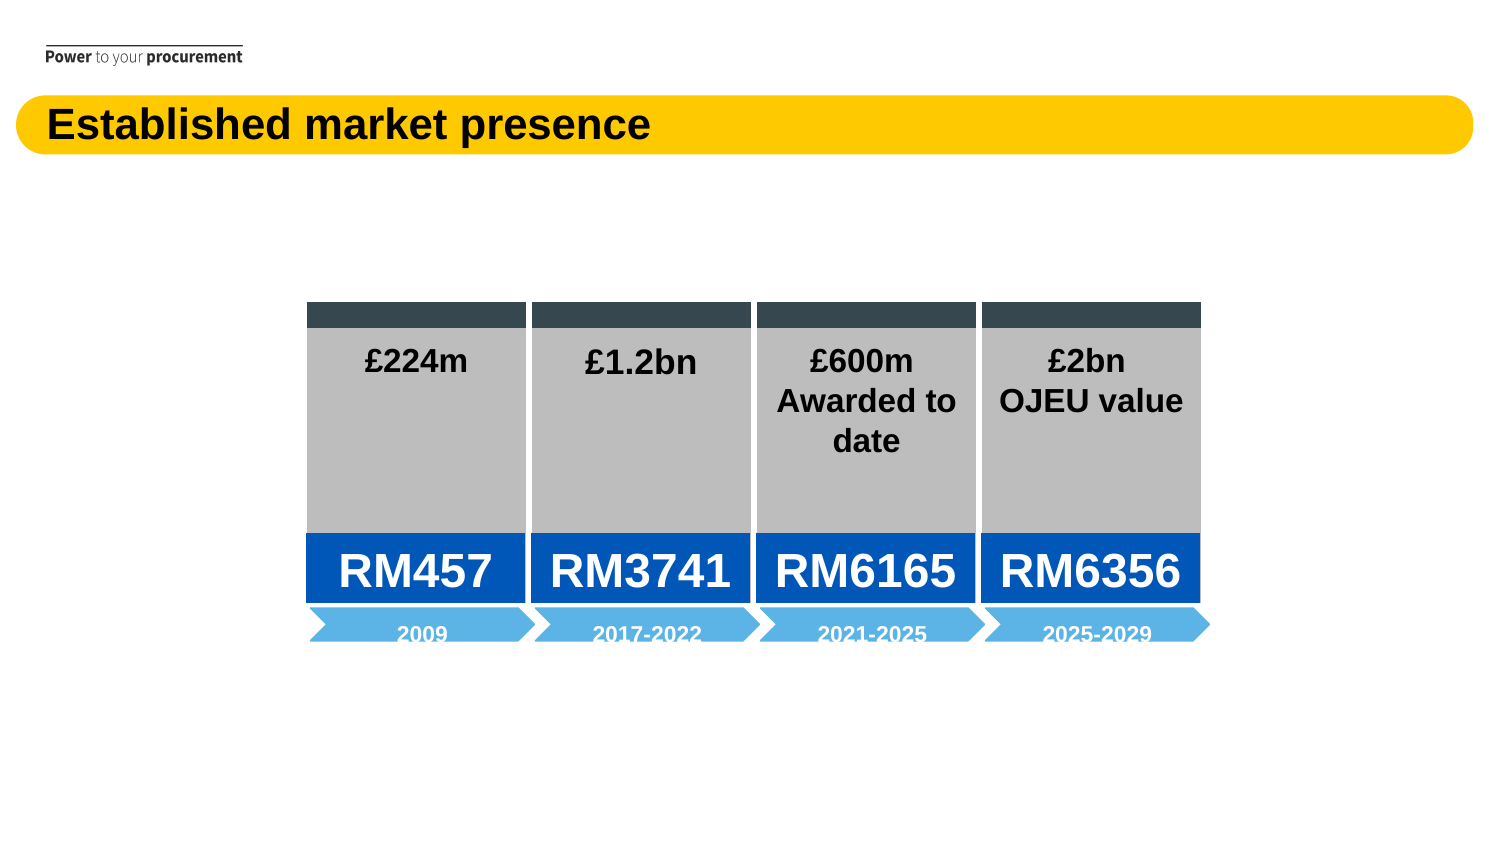

# Established market presence
£224m
£1.2bn
£600m
Awarded to date
£2bn
OJEU value
RM457
RM3741
RM6165
RM6356
2009
2017-2022
2021-2025
2025-2029